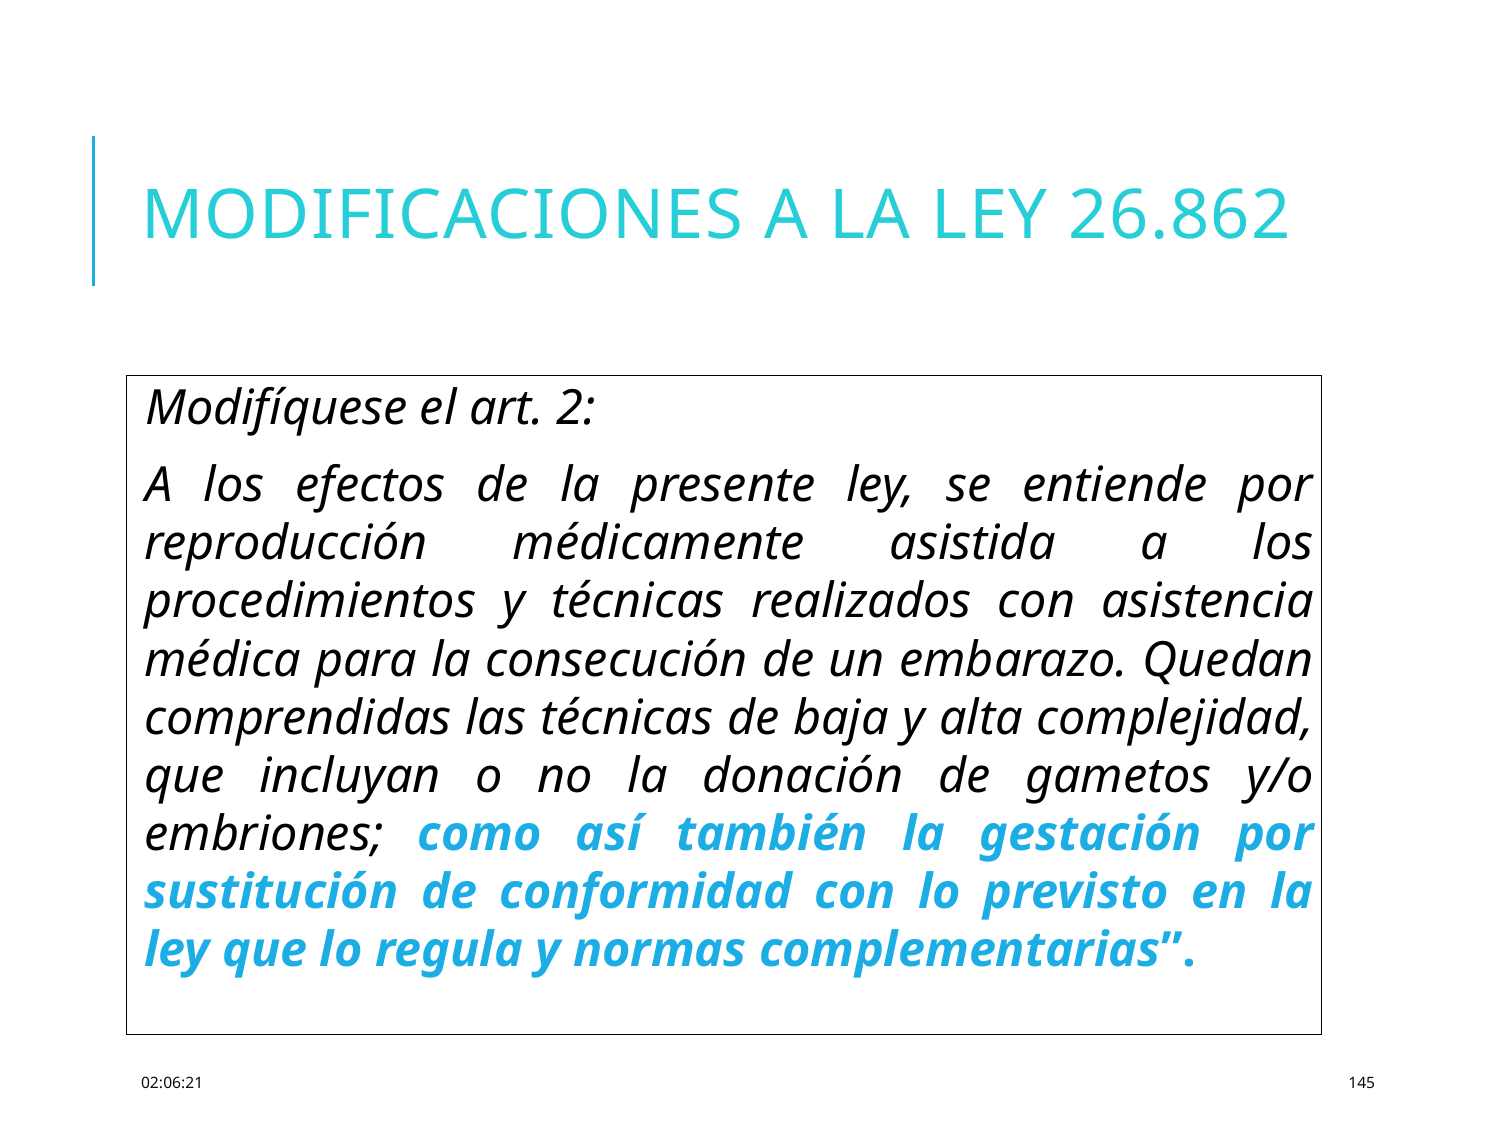

# Modificaciones a la ley 26.862
Modifíquese el art. 2:
A los efectos de la presente ley, se entiende por reproducción médicamente asistida a los procedimientos y técnicas realizados con asistencia médica para la consecución de un embarazo. Quedan comprendidas las técnicas de baja y alta complejidad, que incluyan o no la donación de gametos y/o embriones; como así también la gestación por sustitución de conformidad con lo previsto en la ley que lo regula y normas complementarias”.
02:48:06